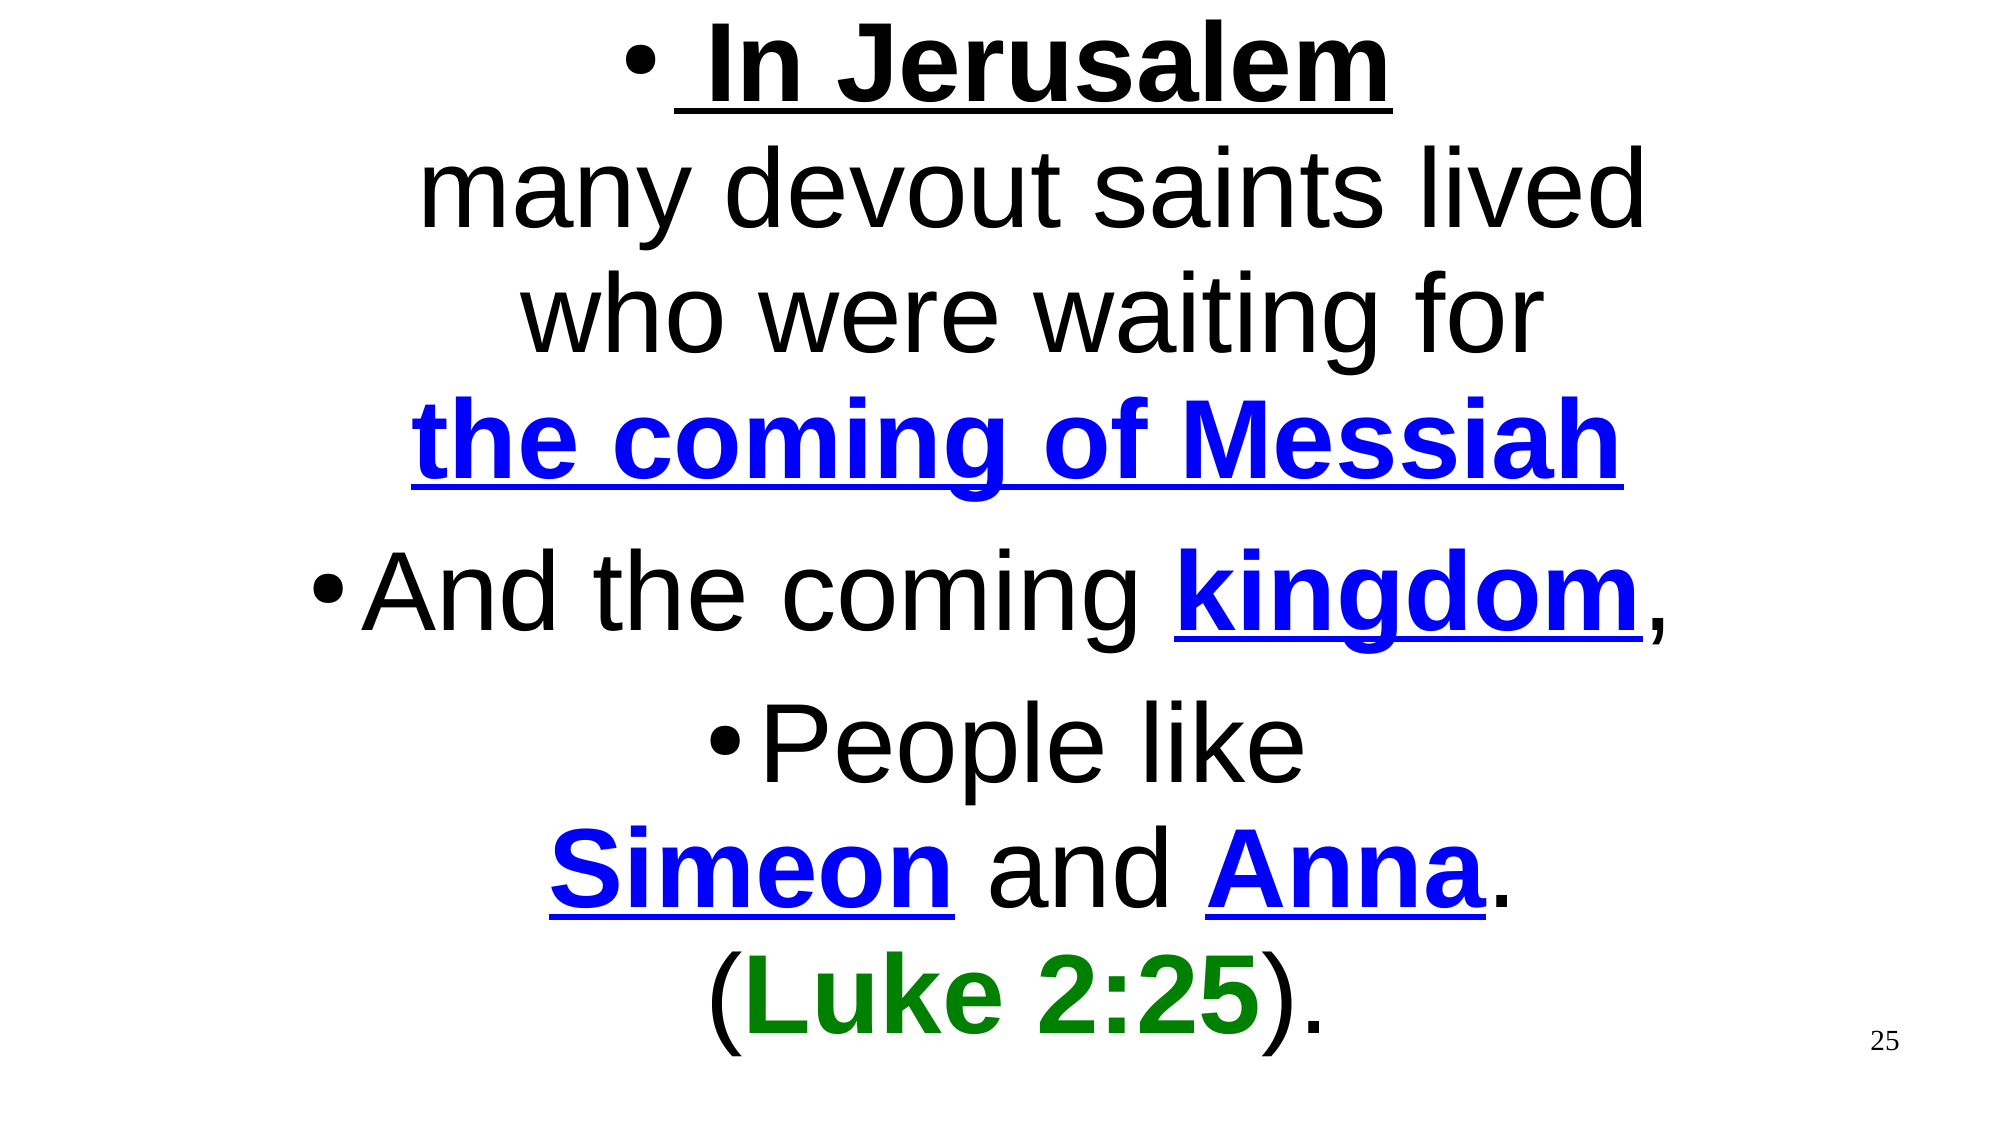

# In Jerusalem many devout saints lived who were waiting for the coming of Messiah
And the coming kingdom,
People like
 Simeon and Anna.
(Luke 2:25).
25